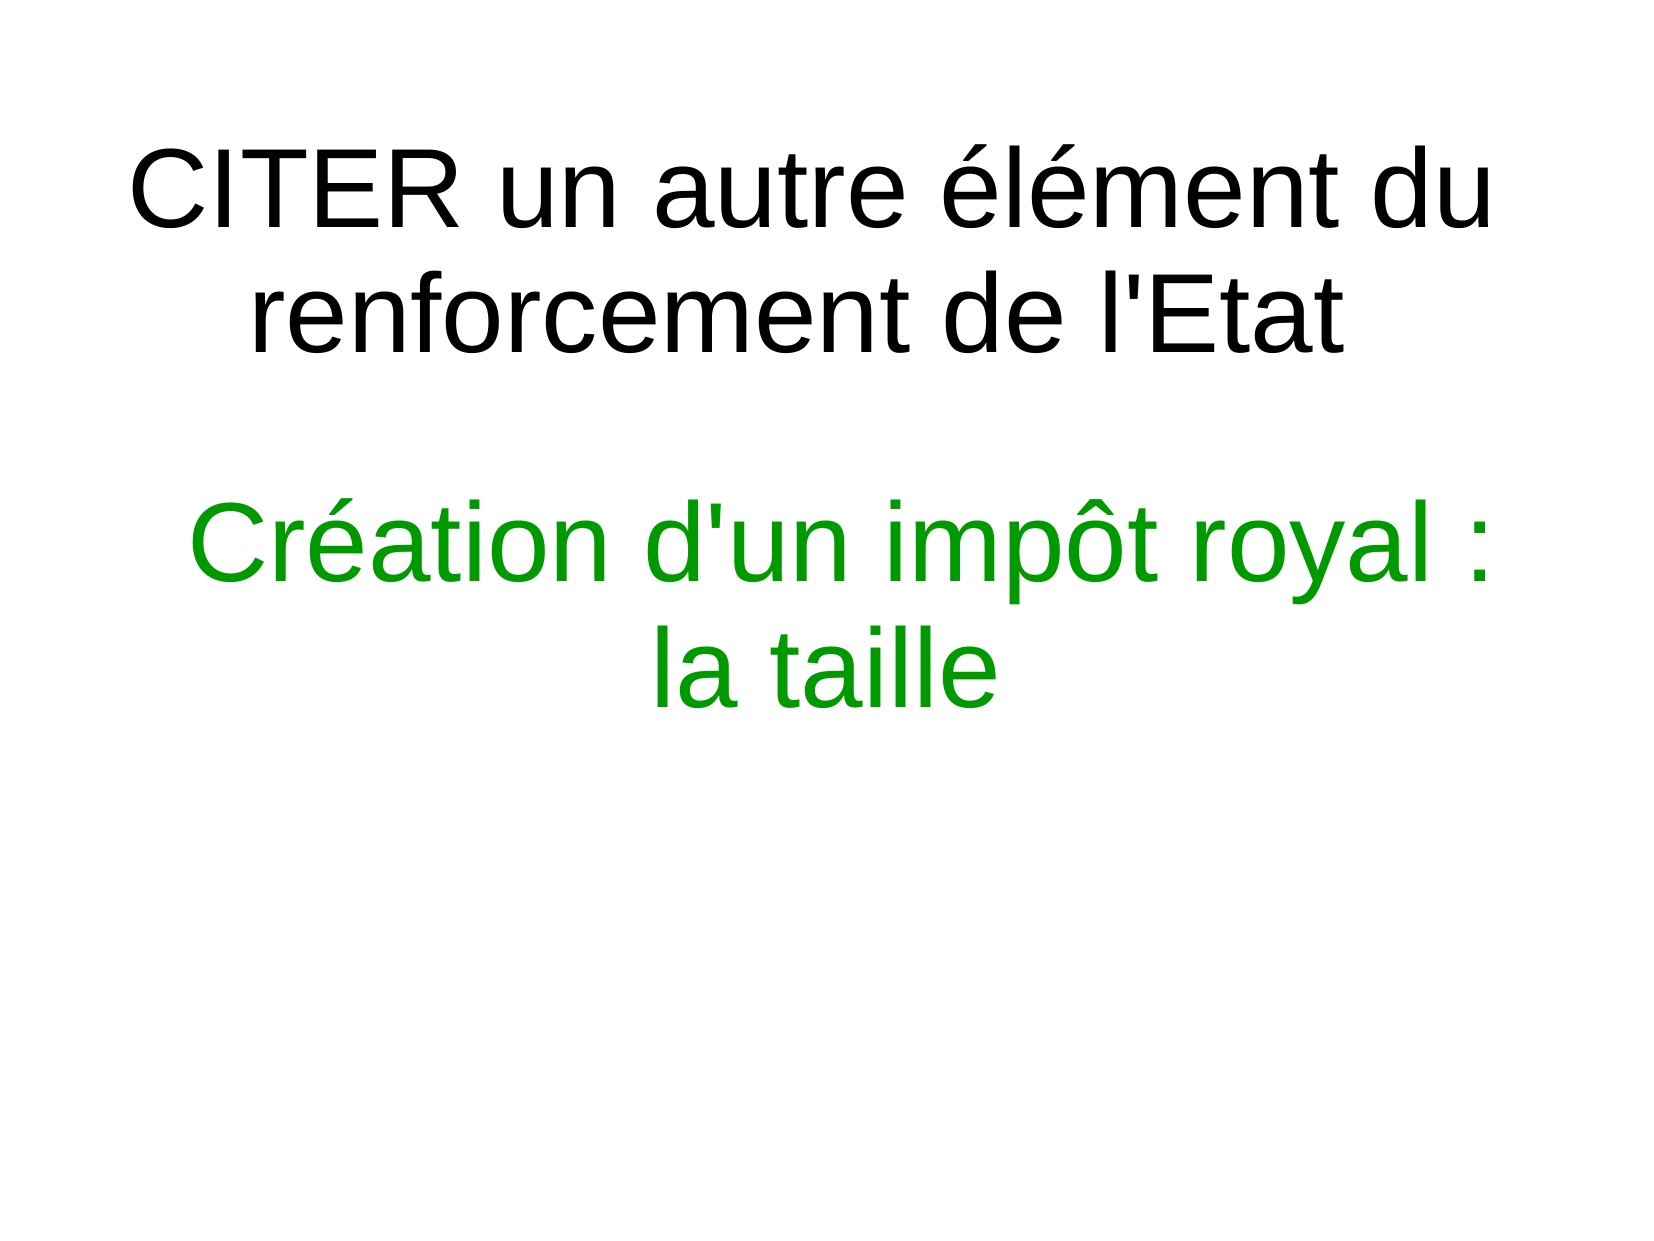

CITER un autre élément du renforcement de l'Etat
Création d'un impôt royal : la taille